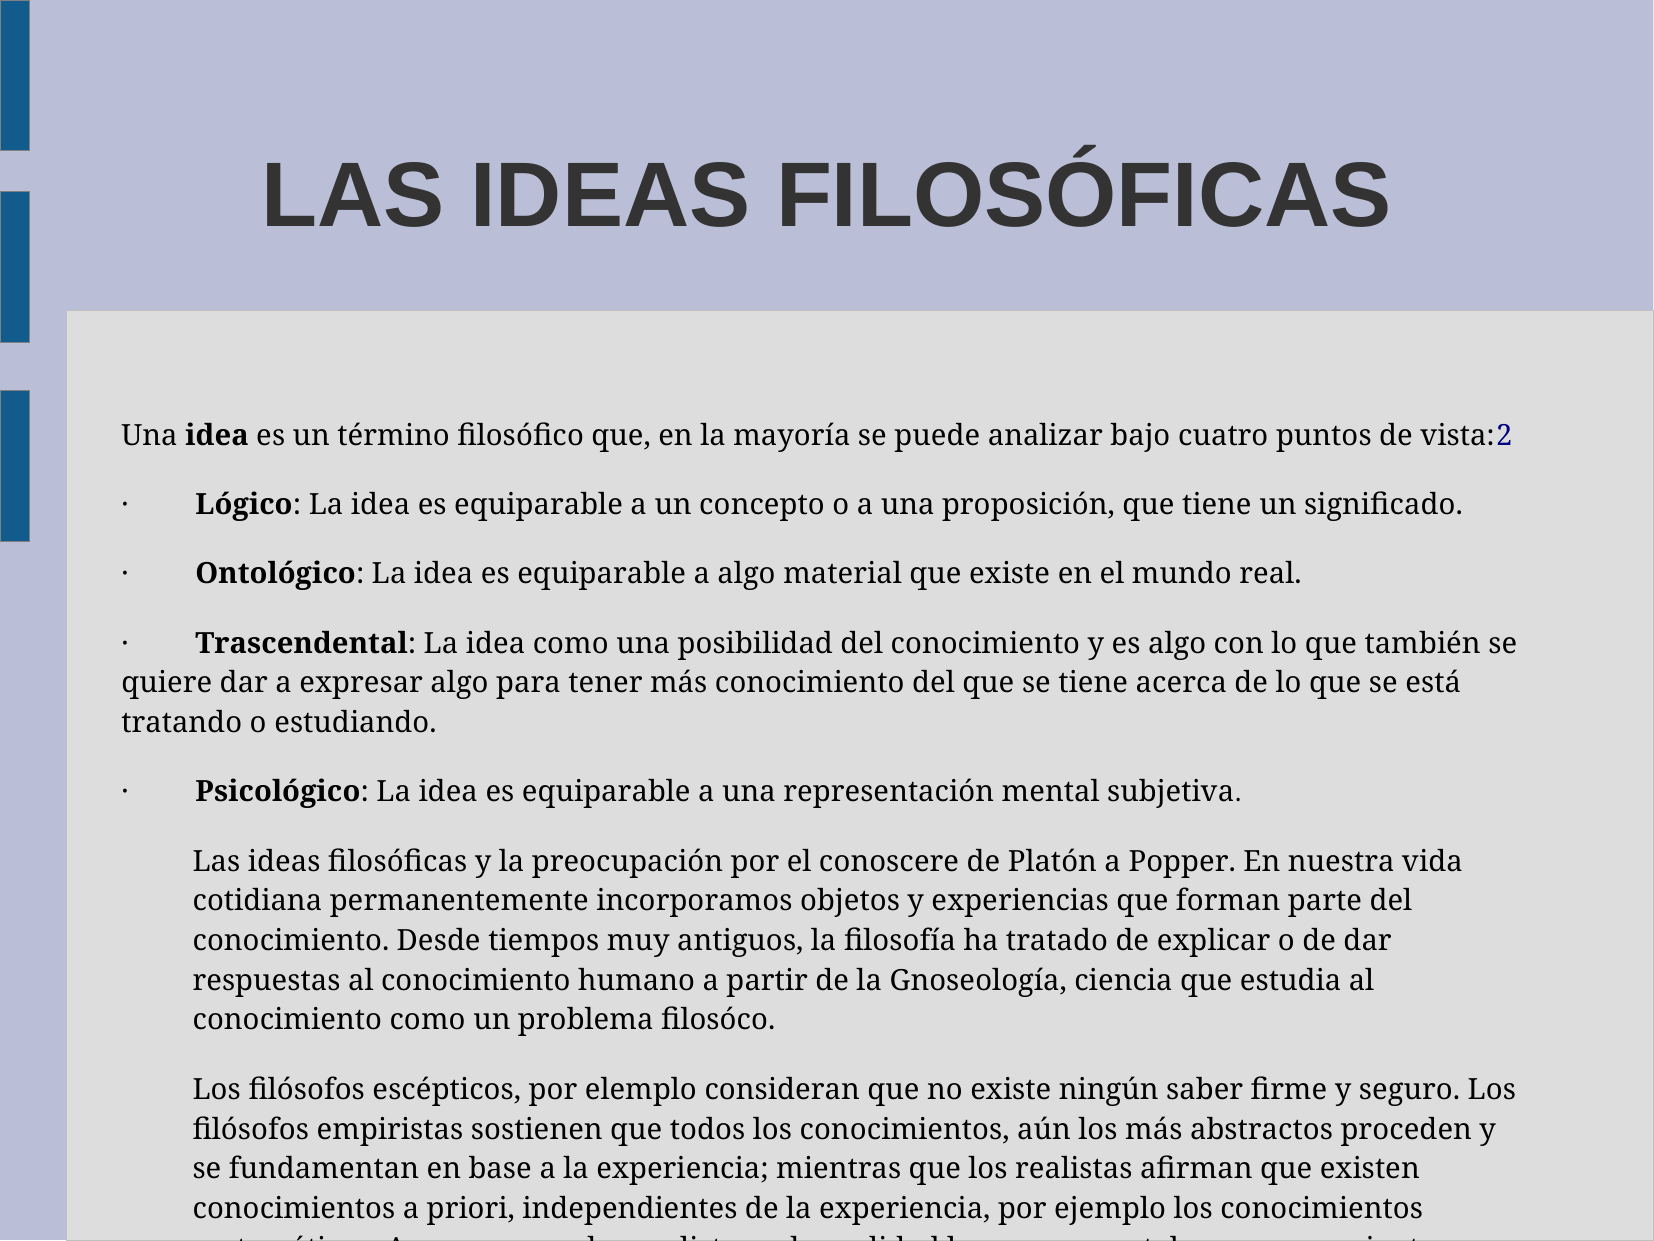

# LAS IDEAS FILOSÓFICAS
Una idea es un término filosófico que, en la mayoría se puede analizar bajo cuatro puntos de vista:2
·	Lógico: La idea es equiparable a un concepto o a una proposición, que tiene un significado.
·	Ontológico: La idea es equiparable a algo material que existe en el mundo real.
·	Trascendental: La idea como una posibilidad del conocimiento y es algo con lo que también se quiere dar a expresar algo para tener más conocimiento del que se tiene acerca de lo que se está tratando o estudiando.
·	Psicológico: La idea es equiparable a una representación mental subjetiva.
Las ideas filosóficas y la preocupación por el conoscere de Platón a Popper. En nuestra vida cotidiana permanentemente incorporamos objetos y experiencias que forman parte del conocimiento. Desde tiempos muy antiguos, la filosofía ha tratado de explicar o de dar respuestas al conocimiento humano a partir de la Gnoseología, ciencia que estudia al conocimiento como un problema filosóco.
Los filósofos escépticos, por elemplo consideran que no existe ningún saber firme y seguro. Los filósofos empiristas sostienen que todos los conocimientos, aún los más abstractos proceden y se fundamentan en base a la experiencia; mientras que los realistas afirman que existen conocimientos a priori, independientes de la experiencia, por ejemplo los conocimientos matemáticos. A su vez, para los realistas, a la realidad la conocemos tal y como es, mientras que para los idealistas la realidad no la conocemos tal y como es, sino según su aparición “ ideal ”